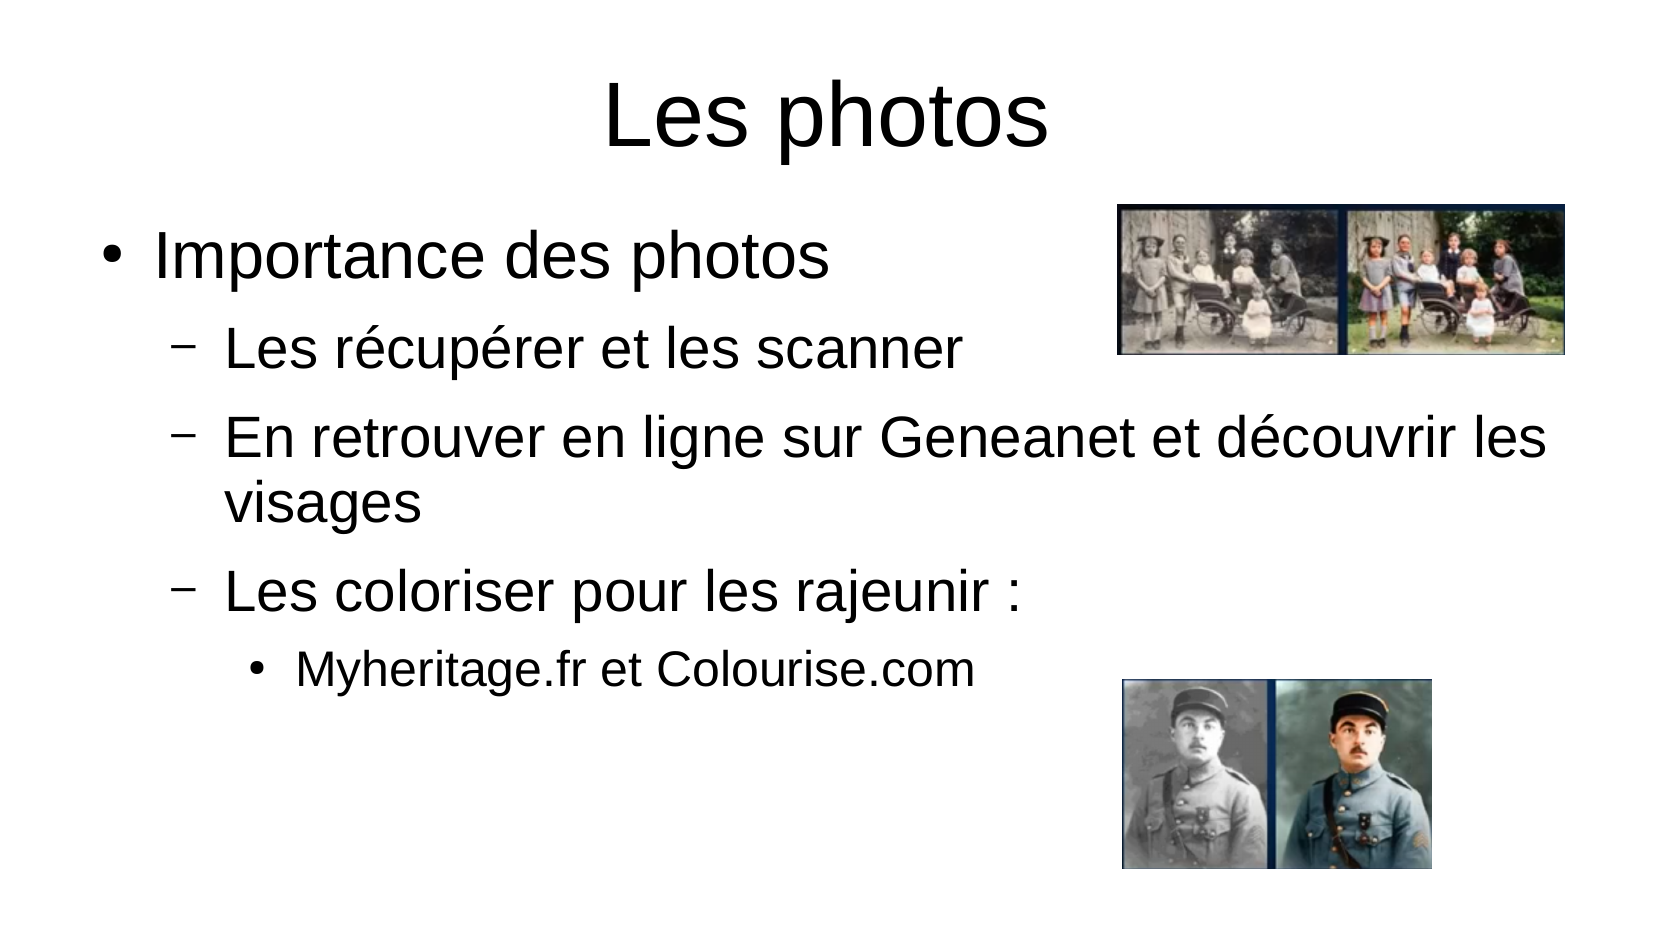

# Les photos
Importance des photos
Les récupérer et les scanner
En retrouver en ligne sur Geneanet et découvrir les visages
Les coloriser pour les rajeunir :
Myheritage.fr et Colourise.com